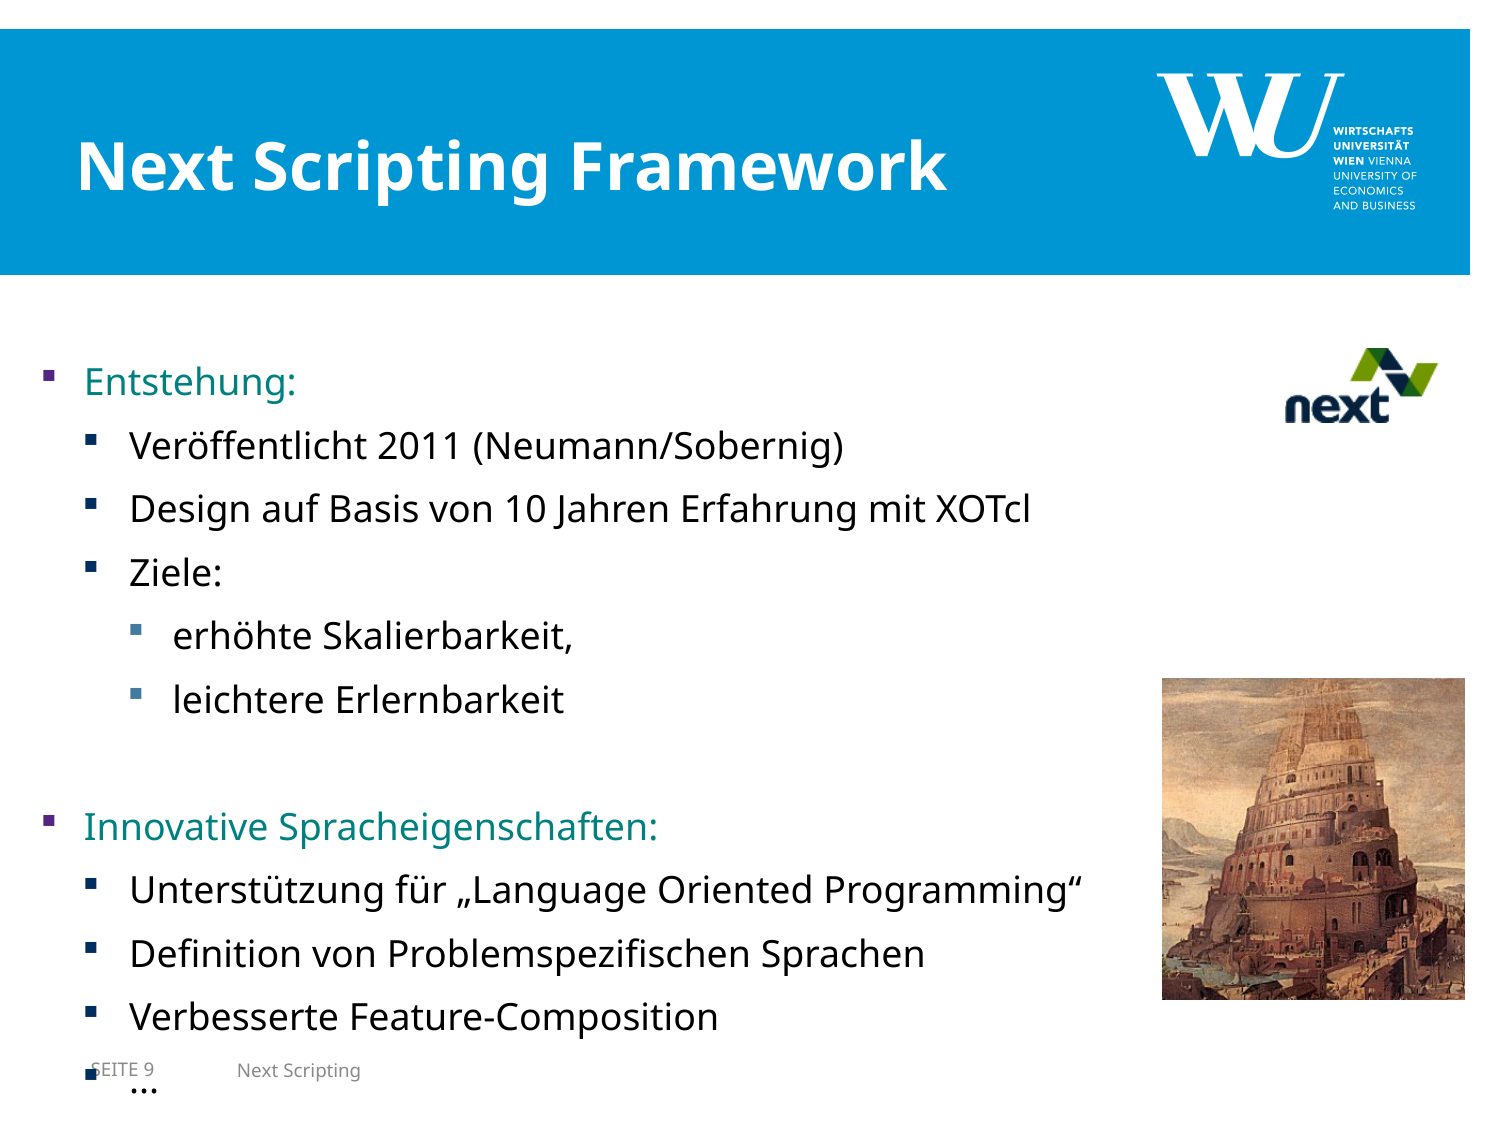

# Next Scripting Framework
Entstehung:
Veröffentlicht 2011 (Neumann/Sobernig)
Design auf Basis von 10 Jahren Erfahrung mit XOTcl
Ziele:
erhöhte Skalierbarkeit,
leichtere Erlernbarkeit
Innovative Spracheigenschaften:
Unterstützung für „Language Oriented Programming“
Definition von Problemspezifischen Sprachen
Verbesserte Feature-Composition
...
SEITE
Next Scripting